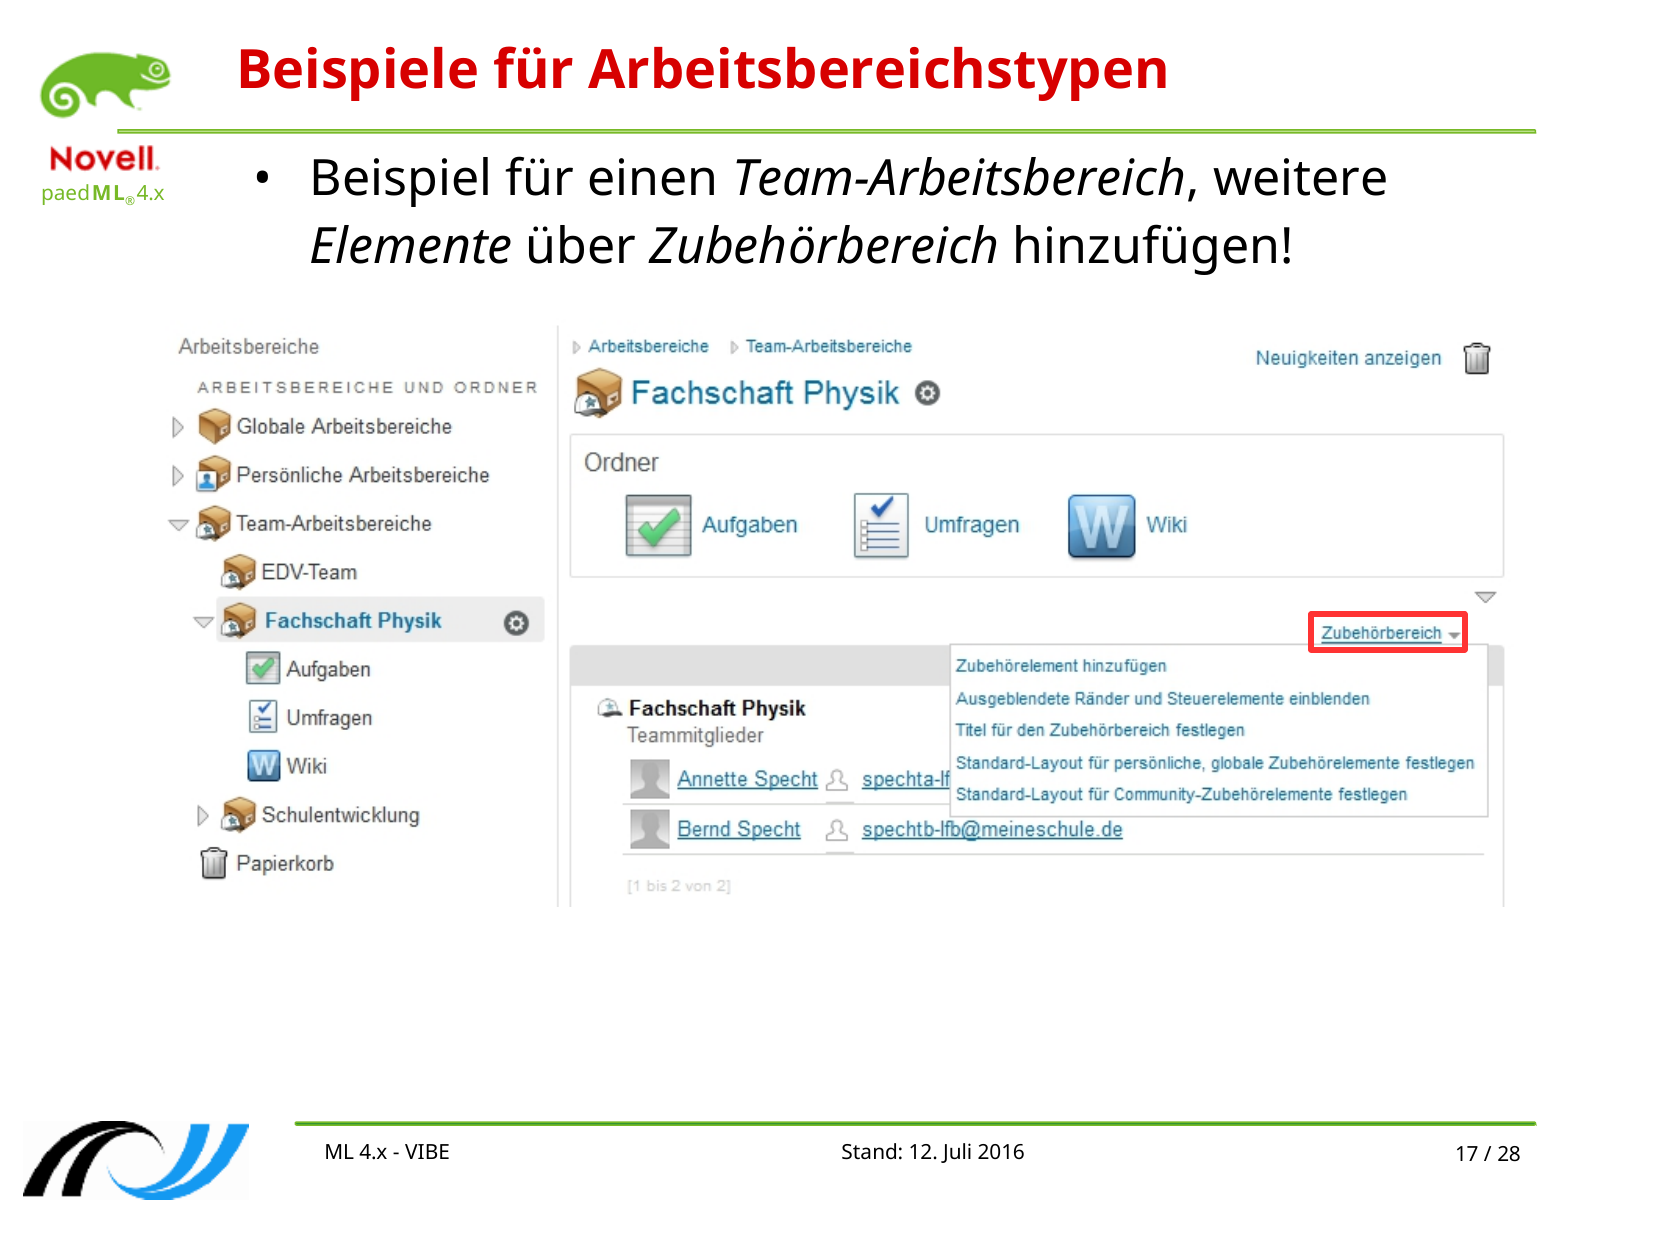

# Beispiele für Arbeitsbereichstypen
Beispiel für einen Team-Arbeitsbereich, weitere Elemente über Zubehörbereich hinzufügen!
ML 4.x - VIBE
12. Juli 2016
17